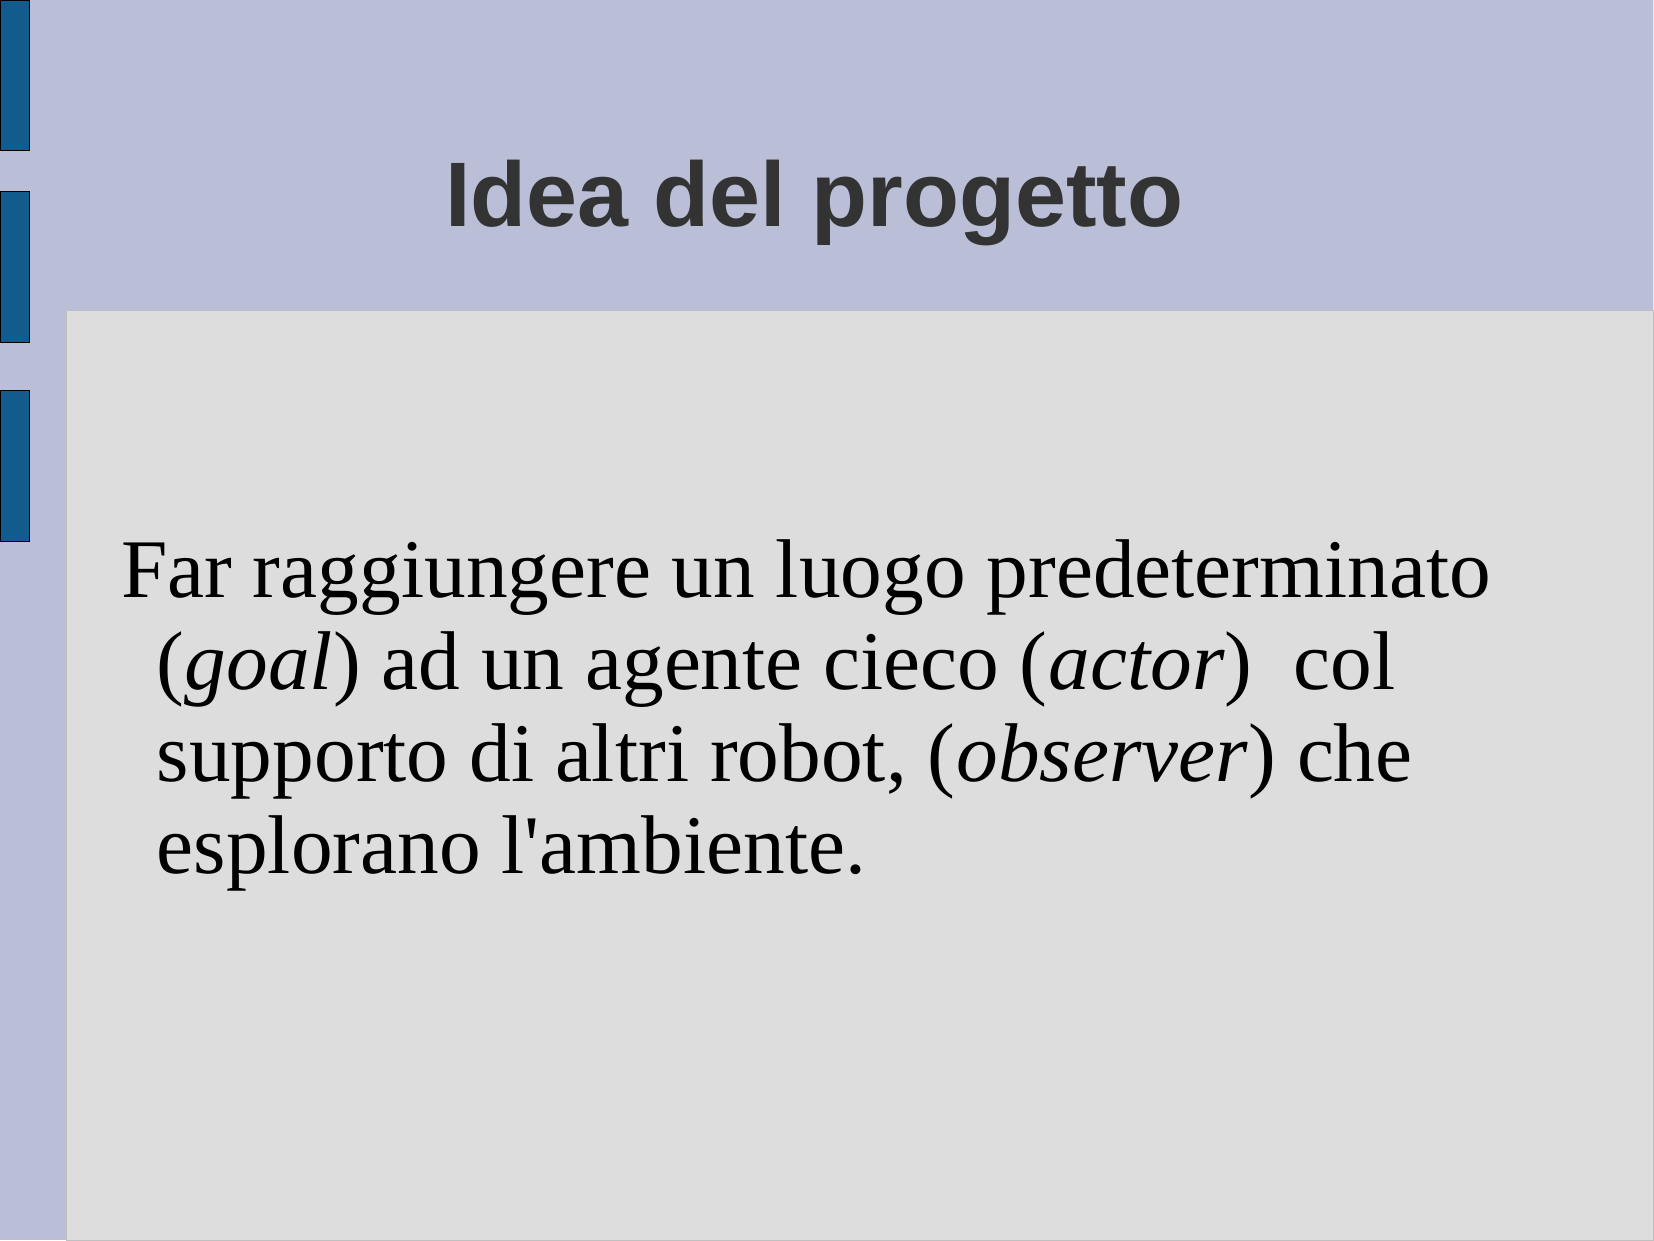

# Idea del progetto
Far raggiungere un luogo predeterminato (goal) ad un agente cieco (actor) col supporto di altri robot, (observer) che esplorano l'ambiente.